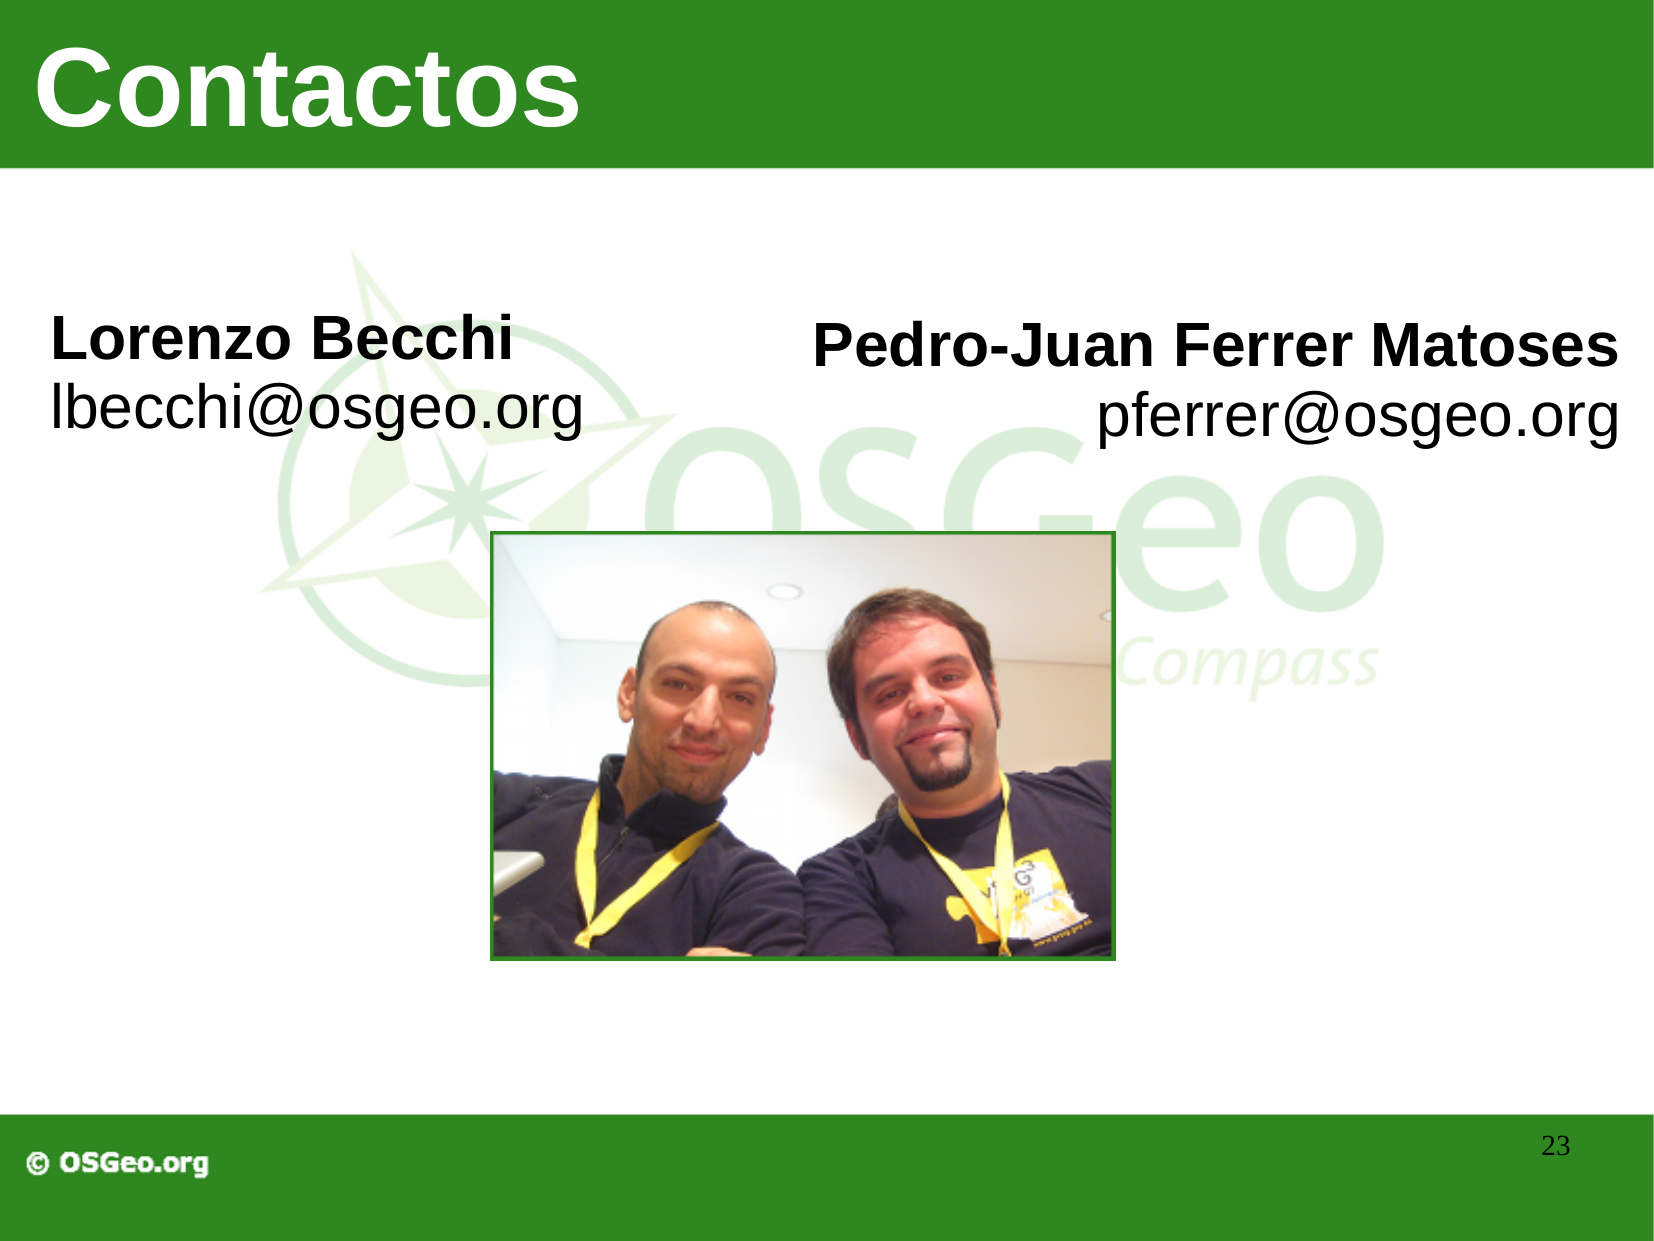

Contactos
Lorenzo Becchi
lbecchi@osgeo.org
 Pedro-Juan Ferrer Matoses pferrer@osgeo.org
23